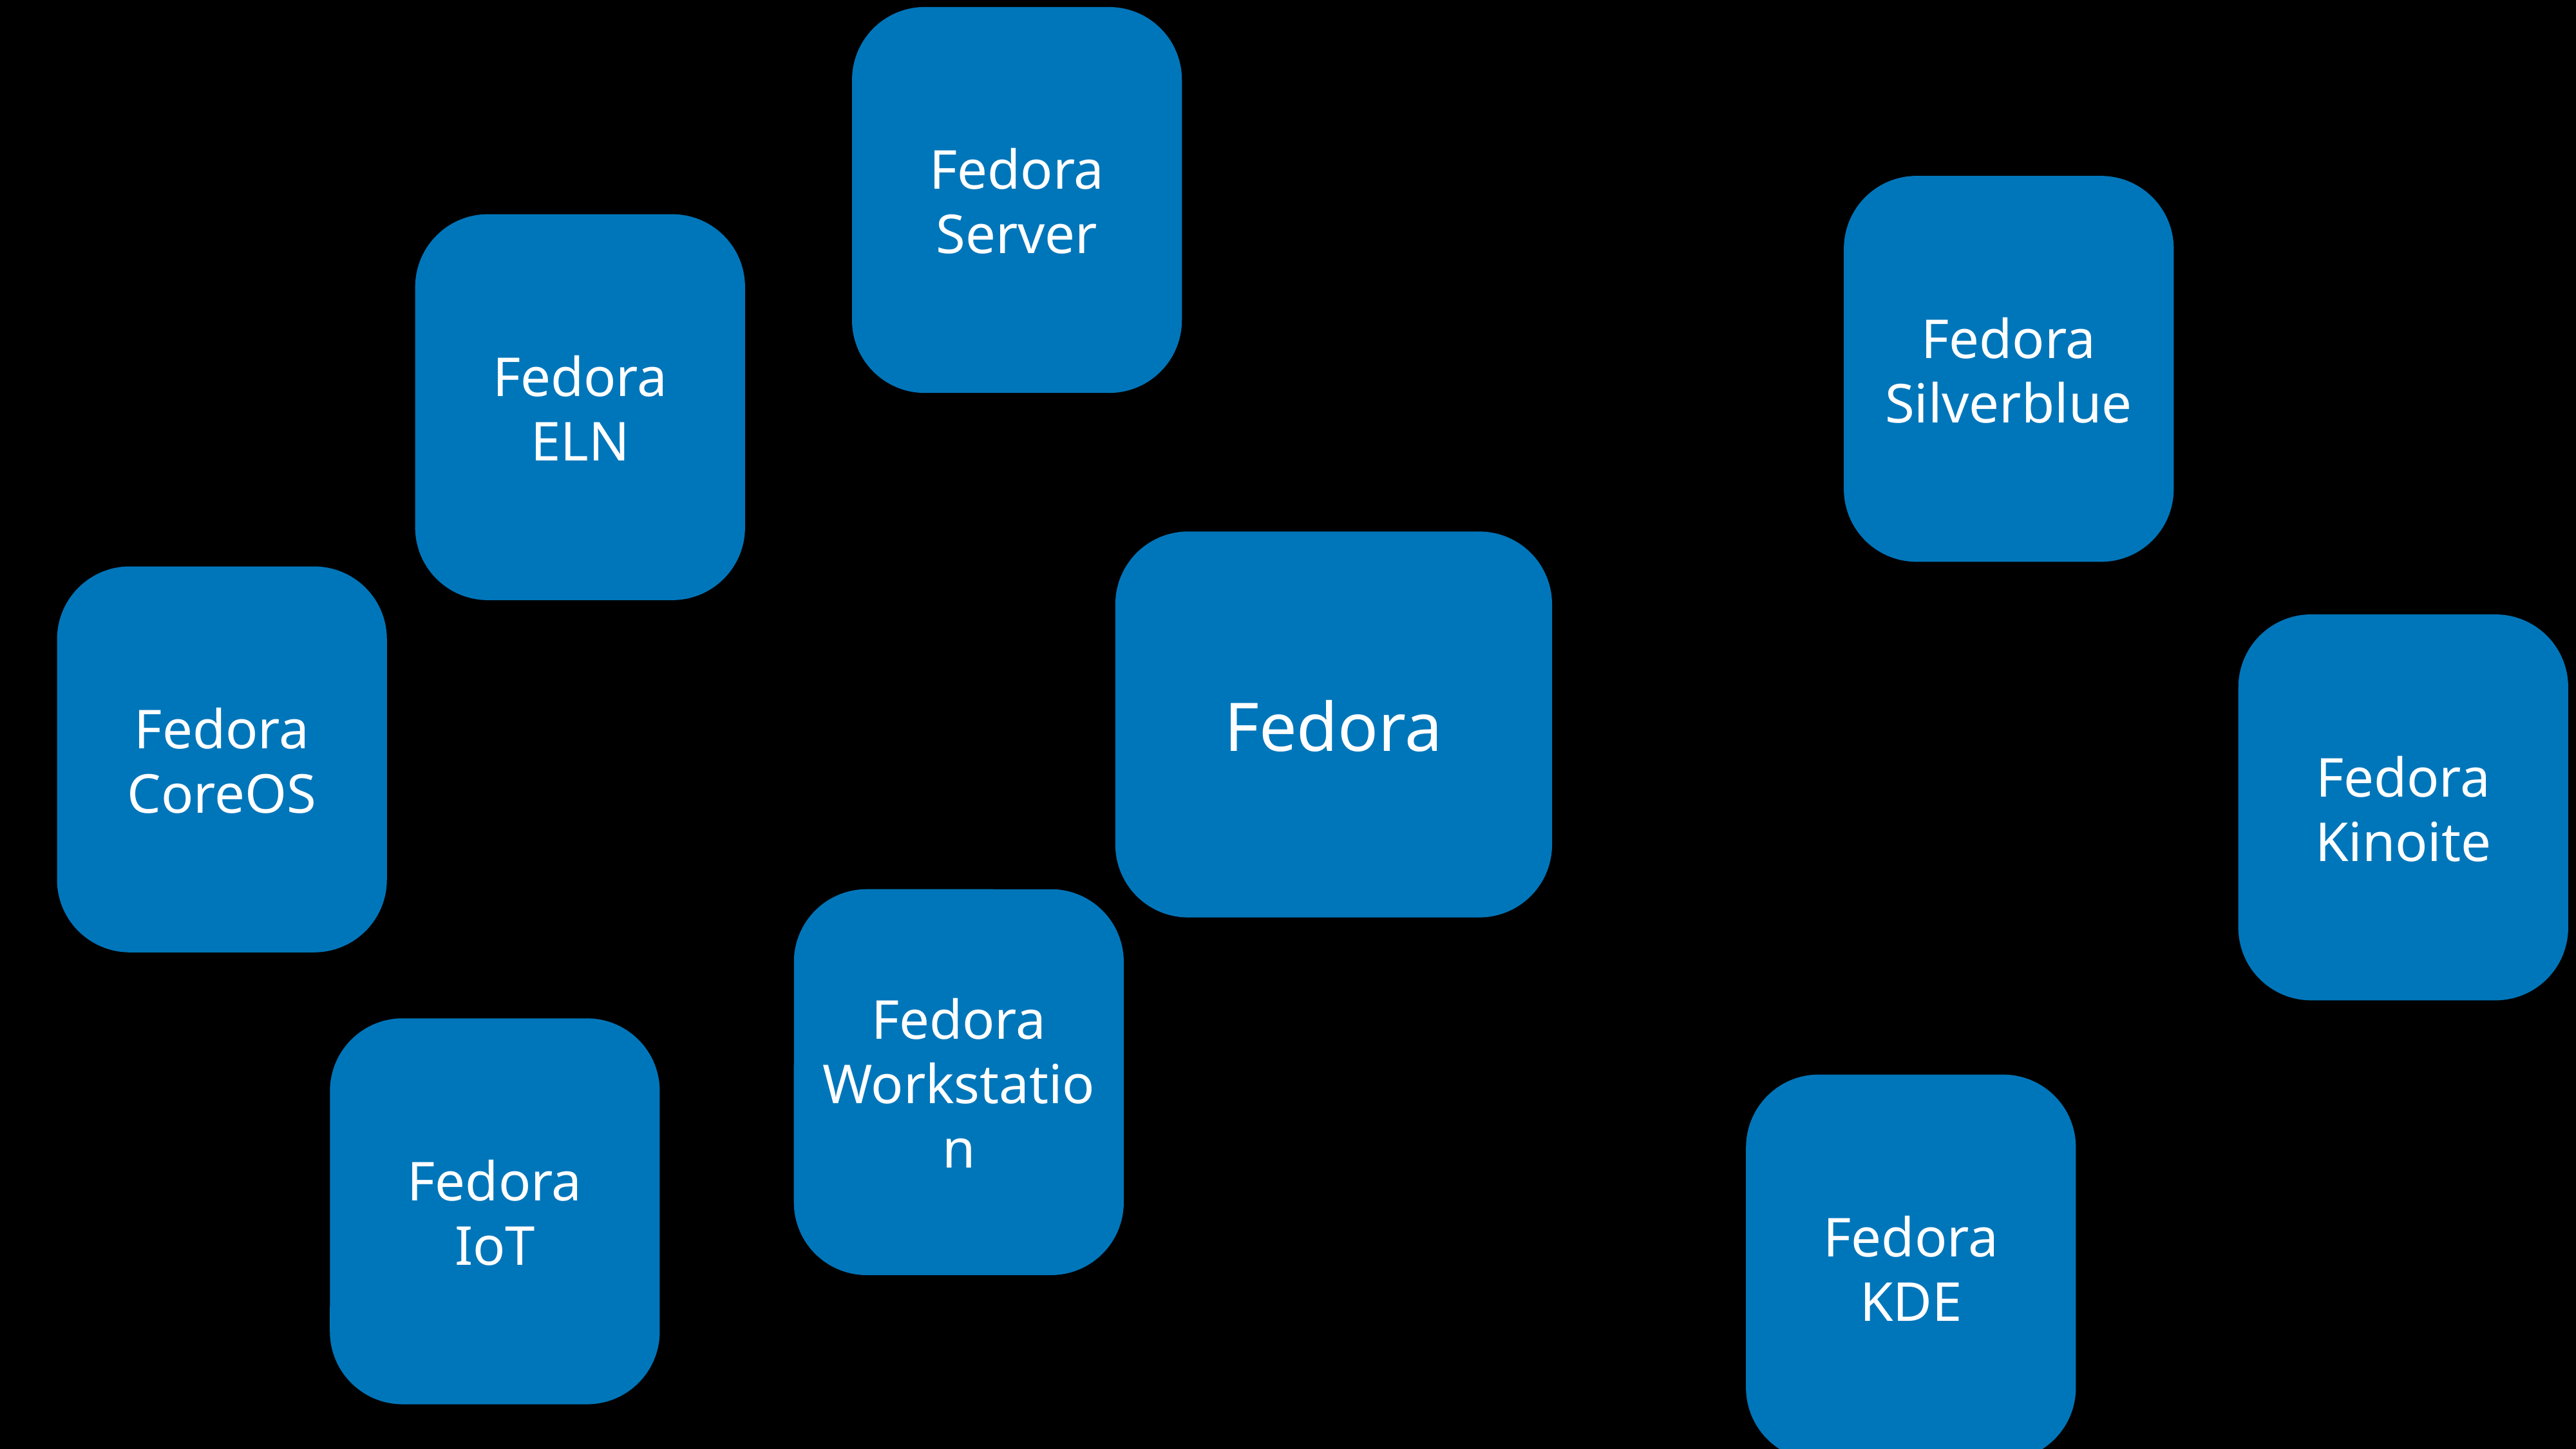

Fedora
Server
Fedora
Silverblue
Fedora
ELN
Fedora
Fedora
CoreOS
Fedora
Kinoite
Fedora
Workstation
Fedora
IoT
Fedora
KDE